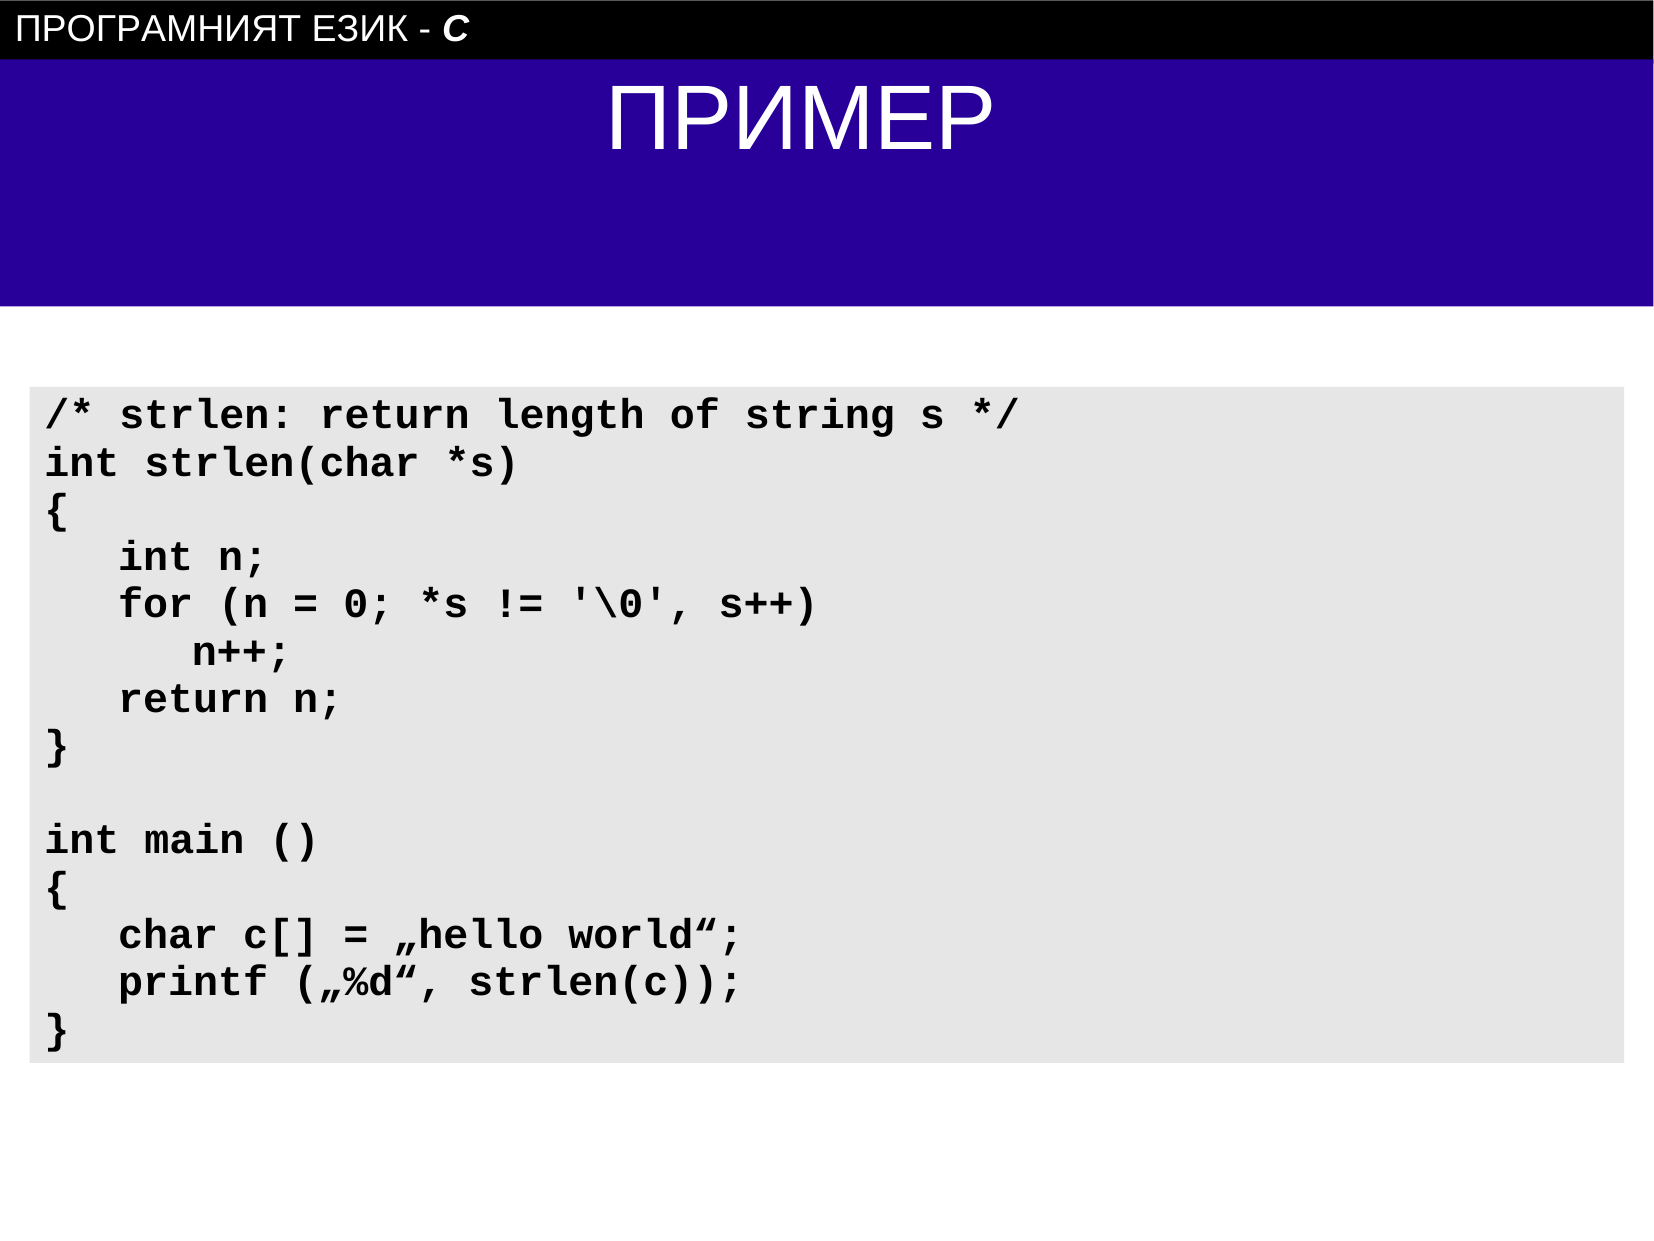

ПРОГРАМНИЯT ЕЗИК - С
								ПРИМЕР
/* strlen: return length of string s */
int strlen(char *s)
{
	int n;
	for (n = 0; *s != '\0', s++)
		n++;
	return n;
}
int main ()
{
	char c[] = „hello world“;
	printf („%d“, strlen(c));
}